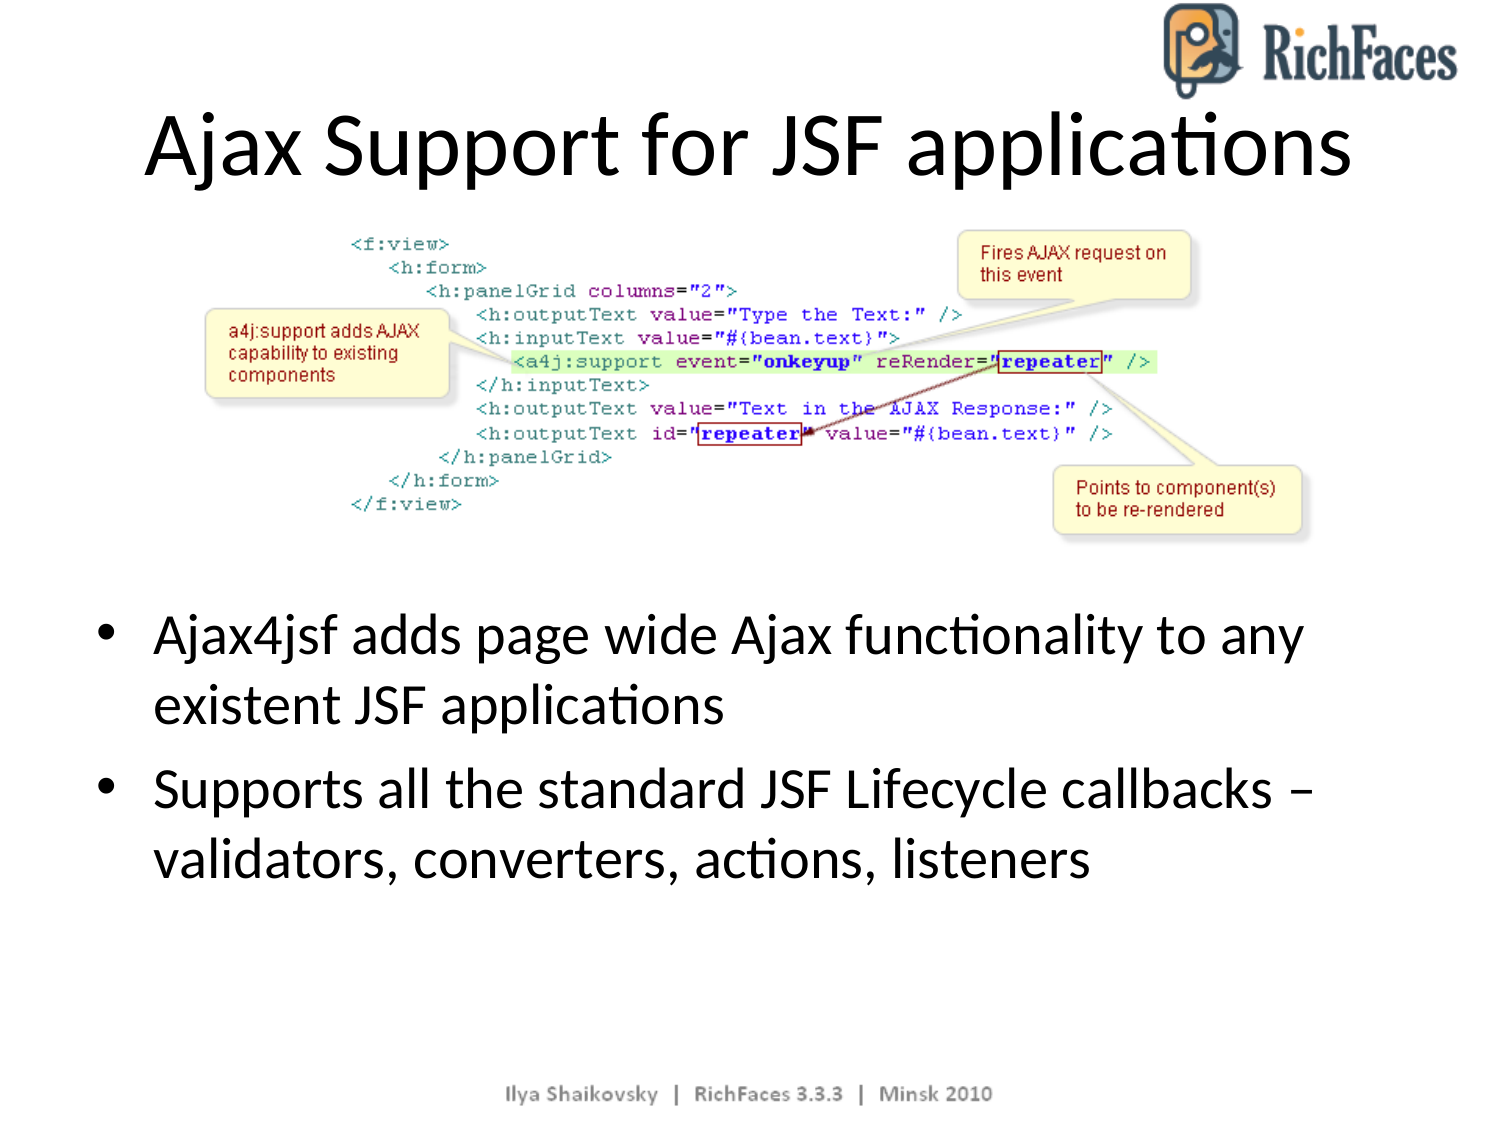

# Ajax Support for JSF applications
Ajax4jsf adds page wide Ajax functionality to any existent JSF applications
Supports all the standard JSF Lifecycle callbacks – validators, converters, actions, listeners